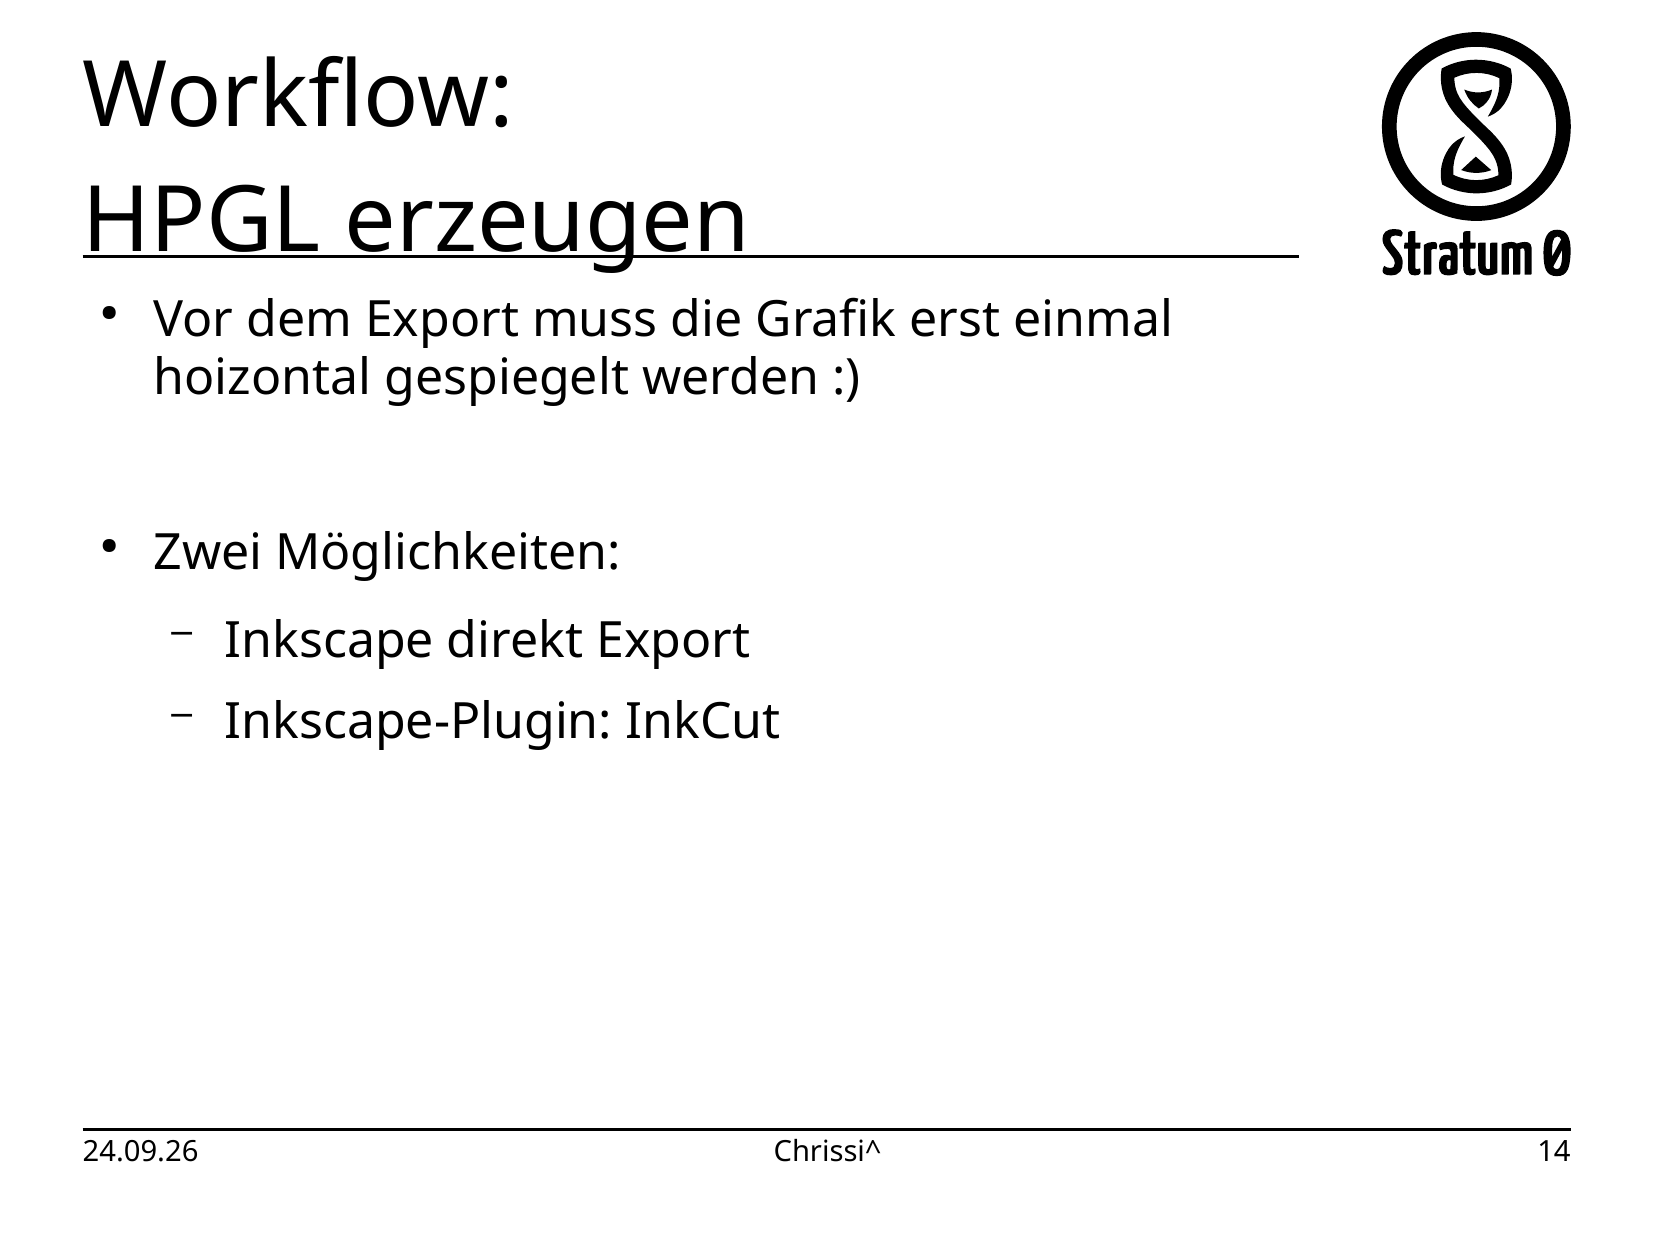

# Workflow: HPGL erzeugen
Vor dem Export muss die Grafik erst einmal
hoizontal gespiegelt werden :)
Zwei Möglichkeiten:
Inkscape direkt Export
Inkscape-Plugin: InkCut
Chrissi^
14